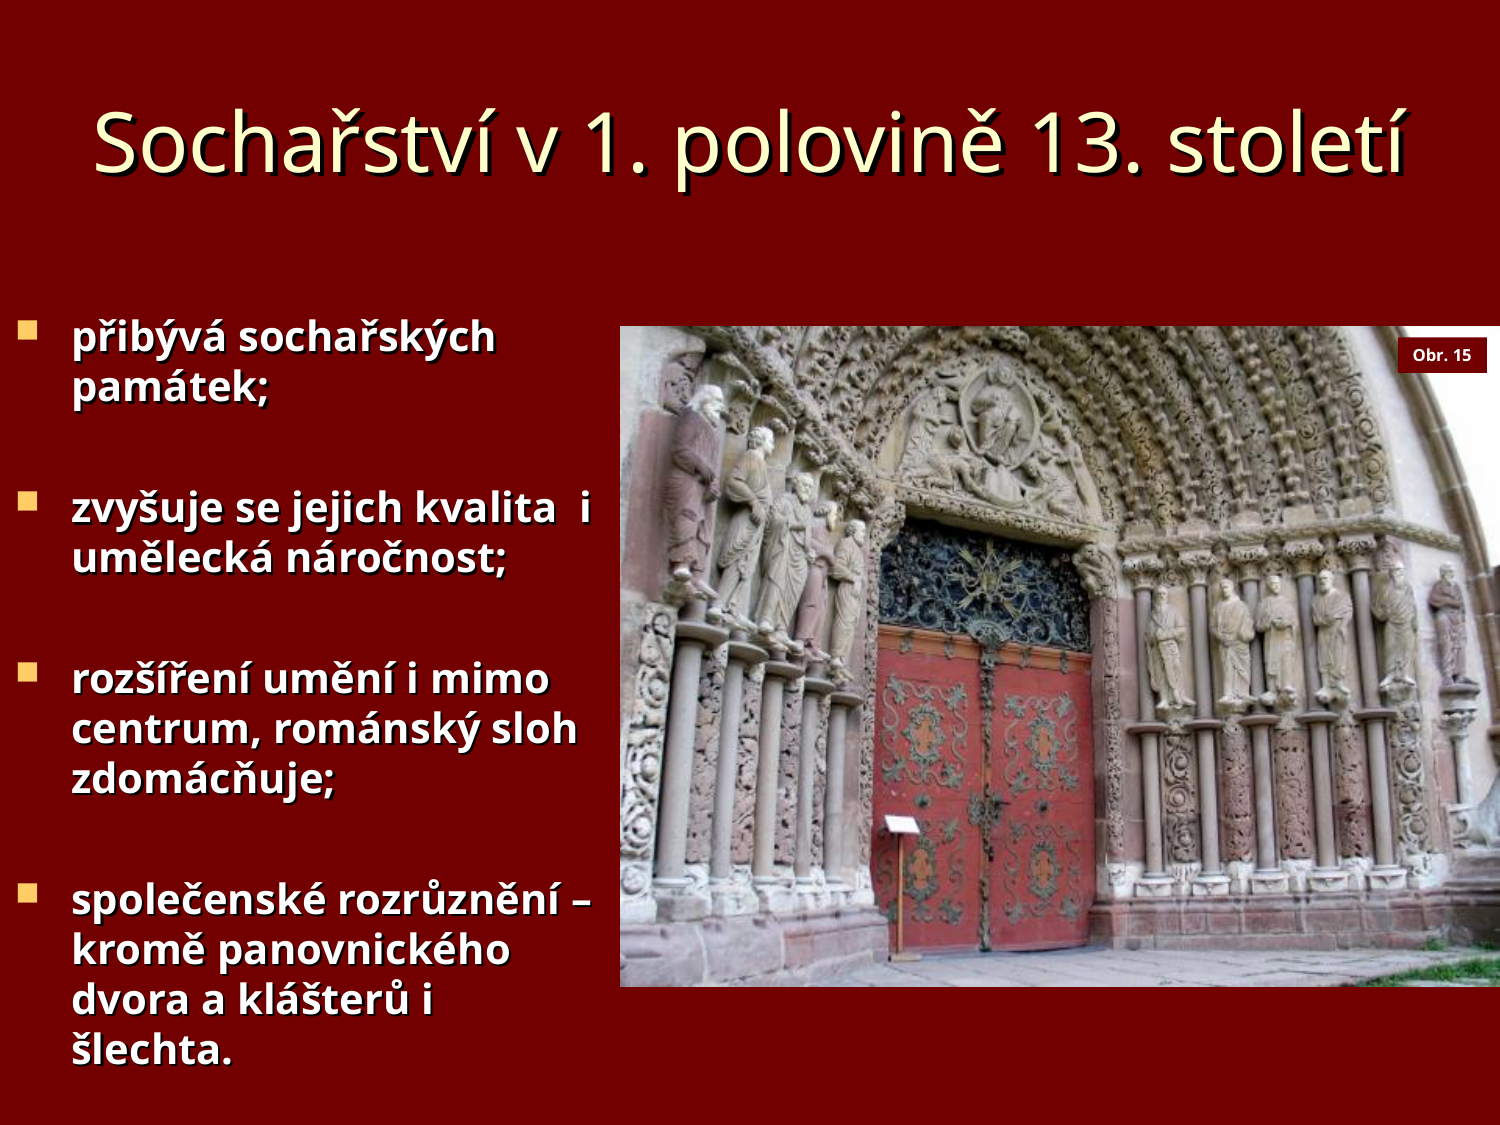

# Sochařství v 1. polovině 13. století
přibývá sochařských památek;
zvyšuje se jejich kvalita i umělecká náročnost;
rozšíření umění i mimo centrum, románský sloh zdomácňuje;
společenské rozrůznění – kromě panovnického dvora a klášterů i šlechta.
Obr. 15